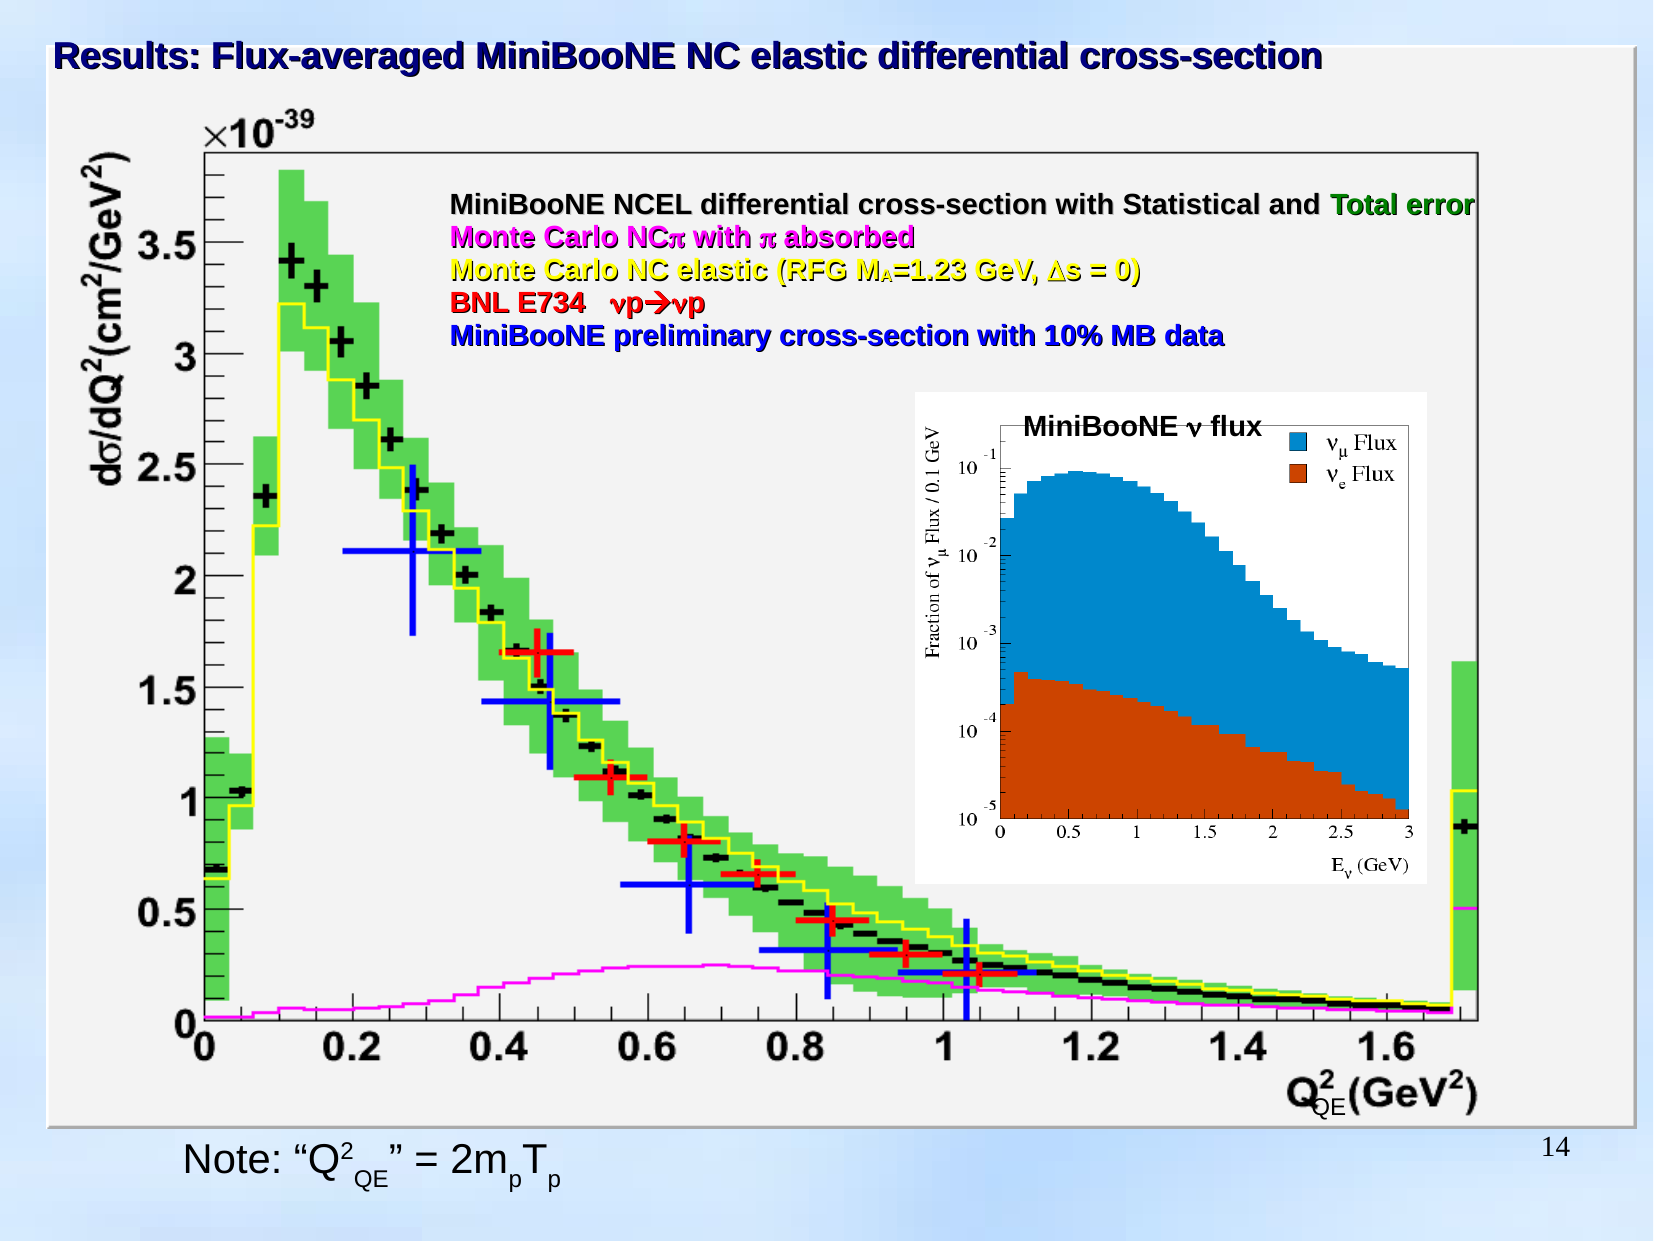

Results: Flux-averaged MiniBooNE NC elastic differential cross-section
MiniBooNE NCEL differential cross-section with Statistical and Total error
Monte Carlo NCp with p absorbed
Monte Carlo NC elastic (RFG MA=1.23 GeV, Ds = 0)
BNL E734 npnp
MiniBooNE preliminary cross-section with 10% MB data
MiniBooNE n flux
QE
Note: “Q2QE” = 2mpTp
14